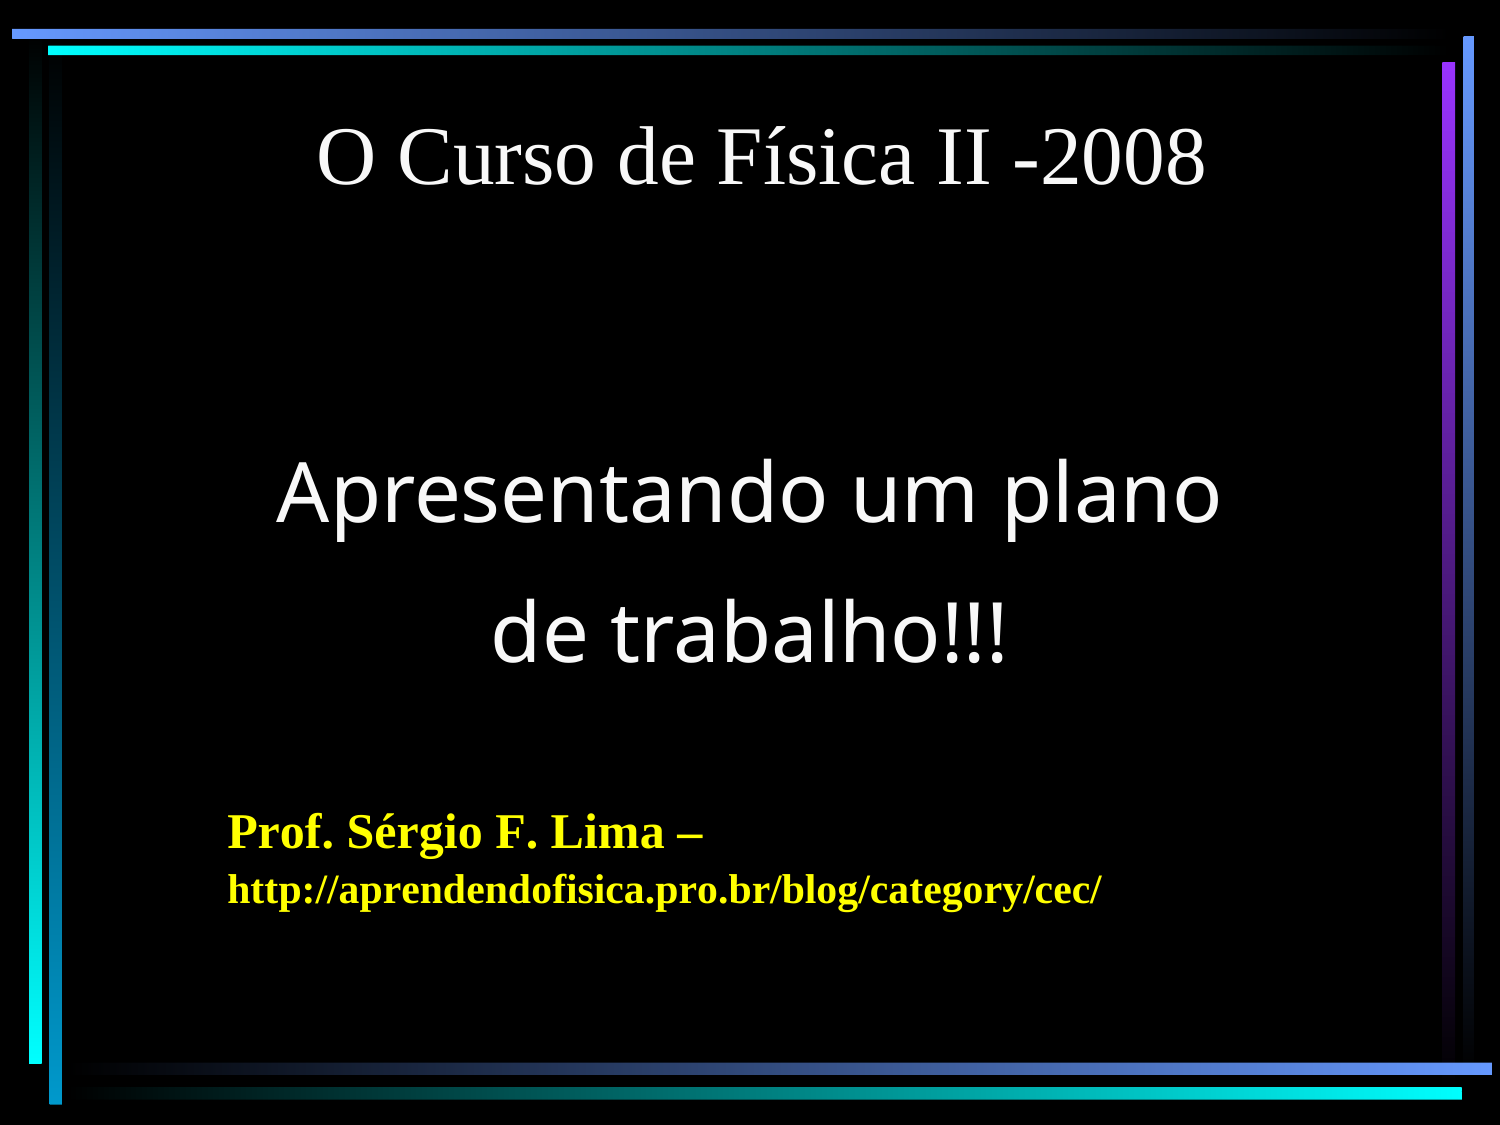

# O Curso de Física II -2008
Apresentando um plano de trabalho!!!
Prof. Sérgio F. Lima – http://aprendendofisica.pro.br/blog/category/cec/